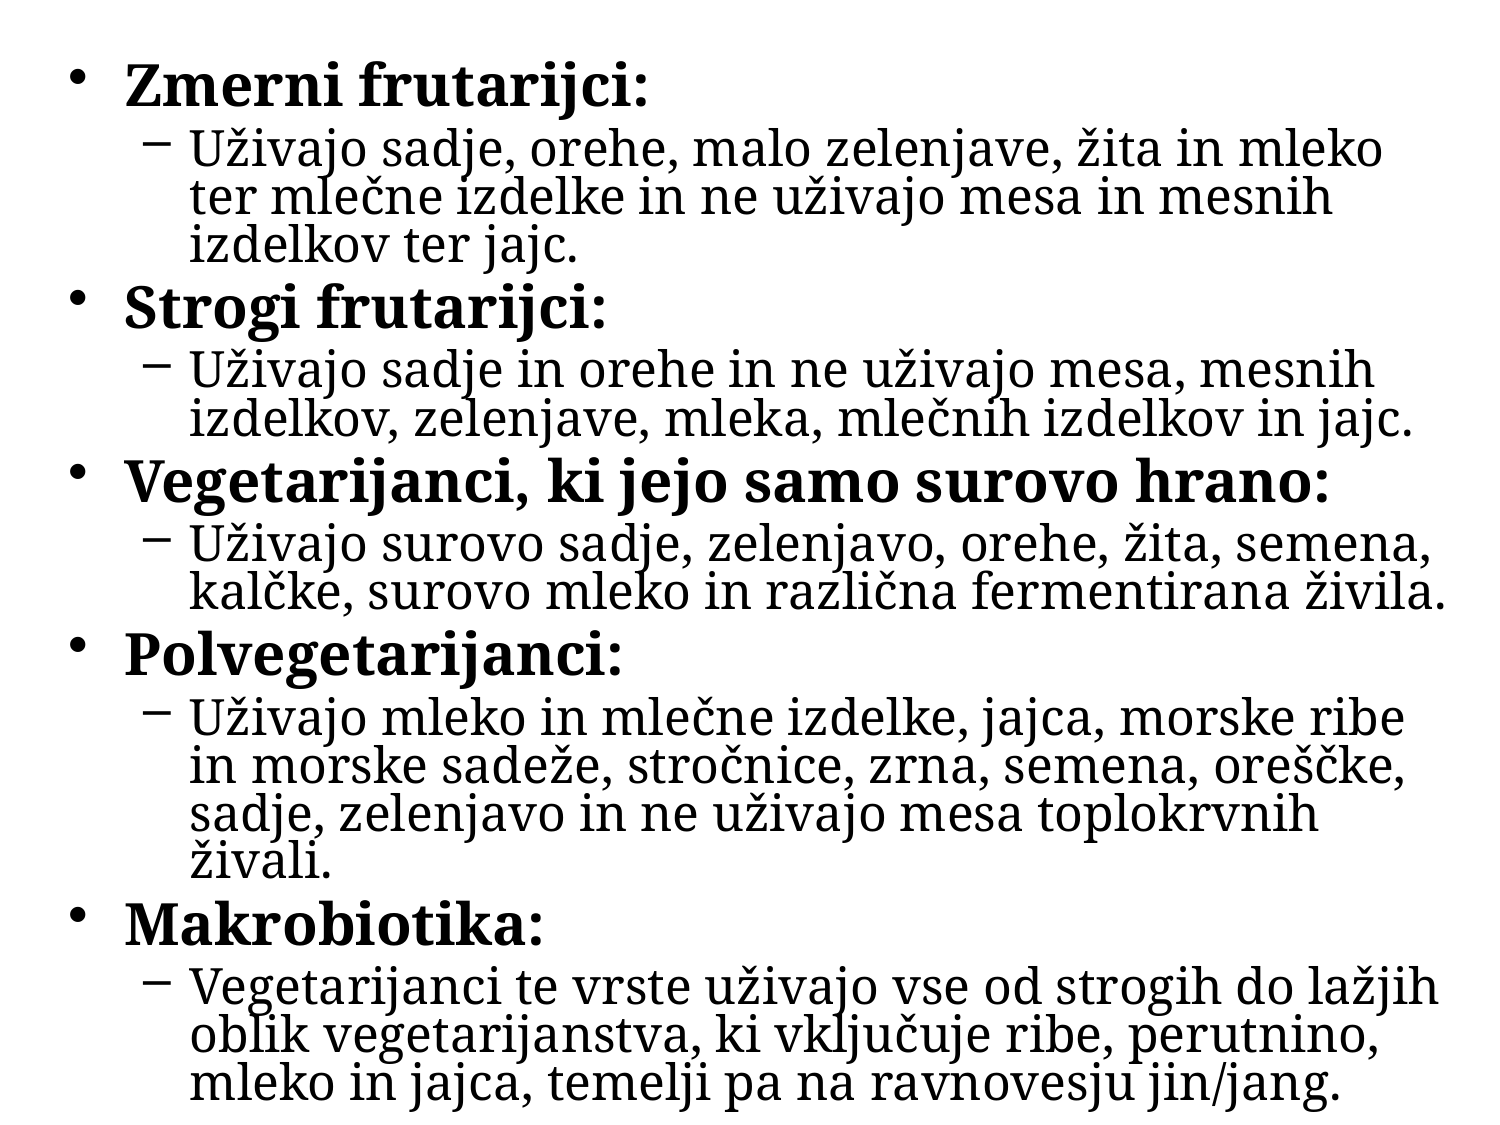

# Zmerni frutarijci:
Uživajo sadje, orehe, malo zelenjave, žita in mleko ter mlečne izdelke in ne uživajo mesa in mesnih izdelkov ter jajc.
Strogi frutarijci:
Uživajo sadje in orehe in ne uživajo mesa, mesnih izdelkov, zelenjave, mleka, mlečnih izdelkov in jajc.
Vegetarijanci, ki jejo samo surovo hrano:
Uživajo surovo sadje, zelenjavo, orehe, žita, semena, kalčke, surovo mleko in različna fermentirana živila.
Polvegetarijanci:
Uživajo mleko in mlečne izdelke, jajca, morske ribe in morske sadeže, stročnice, zrna, semena, oreščke, sadje, zelenjavo in ne uživajo mesa toplokrvnih živali.
Makrobiotika:
Vegetarijanci te vrste uživajo vse od strogih do lažjih oblik vegetarijanstva, ki vključuje ribe, perutnino, mleko in jajca, temelji pa na ravnovesju jin/jang.